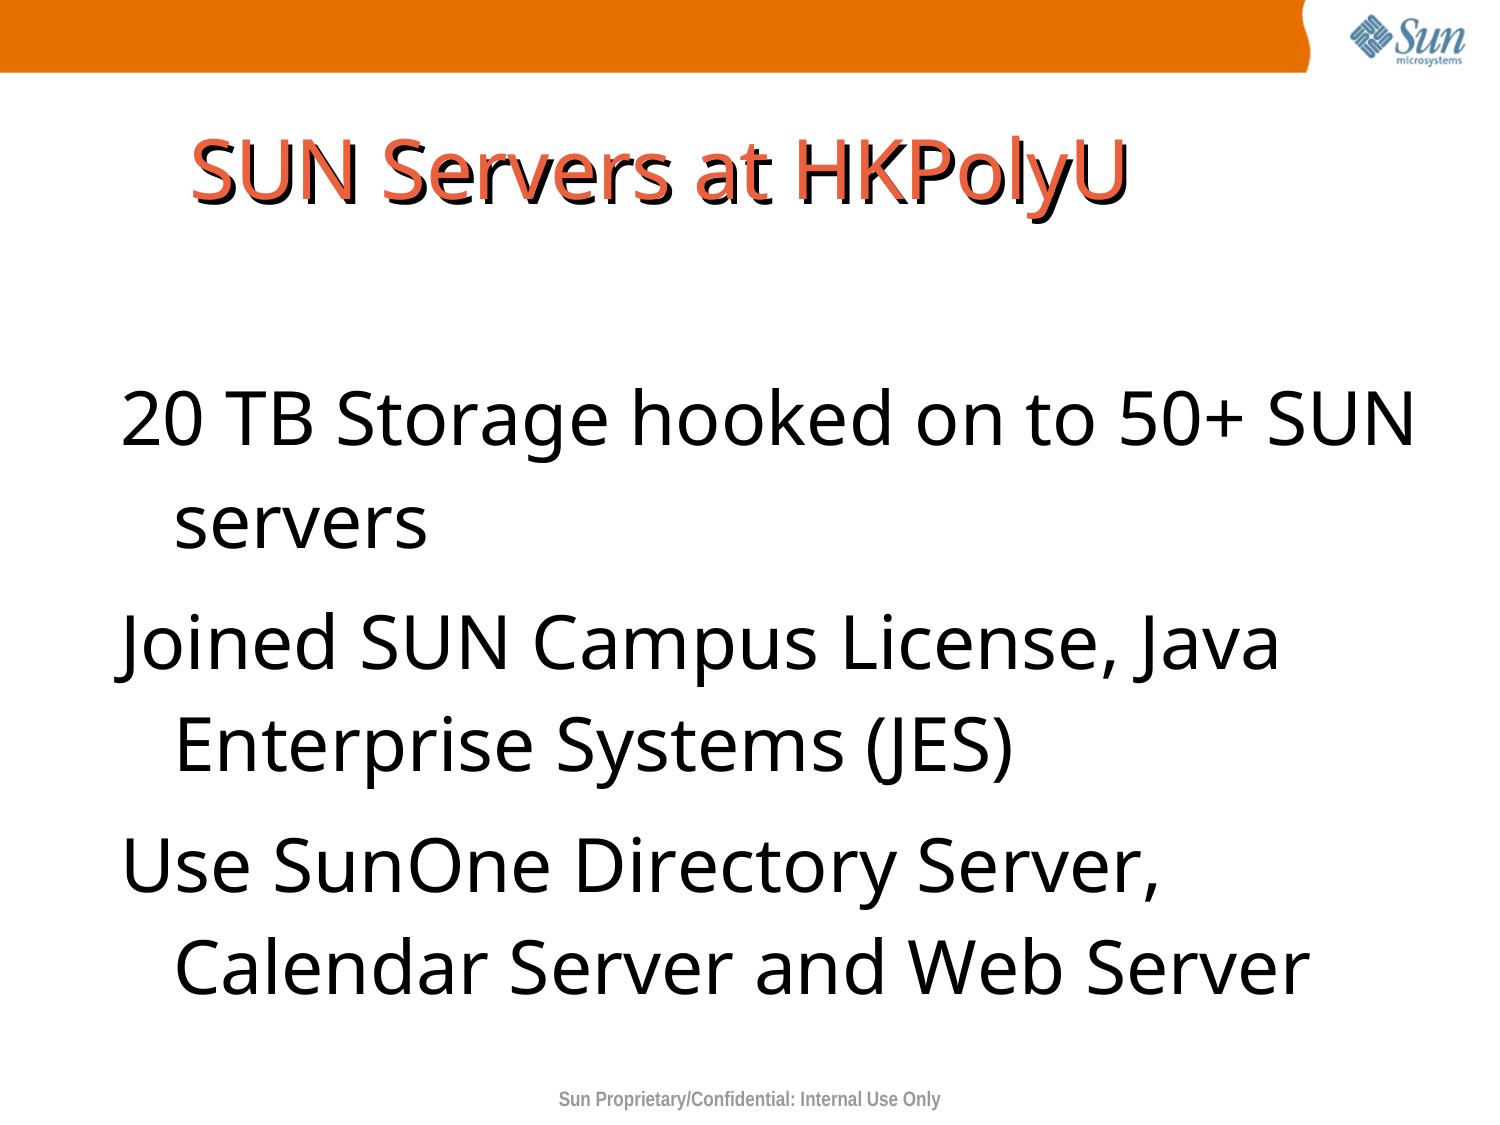

# SUN Servers at HKPolyU
20 TB Storage hooked on to 50+ SUN servers
Joined SUN Campus License, Java Enterprise Systems (JES)
Use SunOne Directory Server, Calendar Server and Web Server